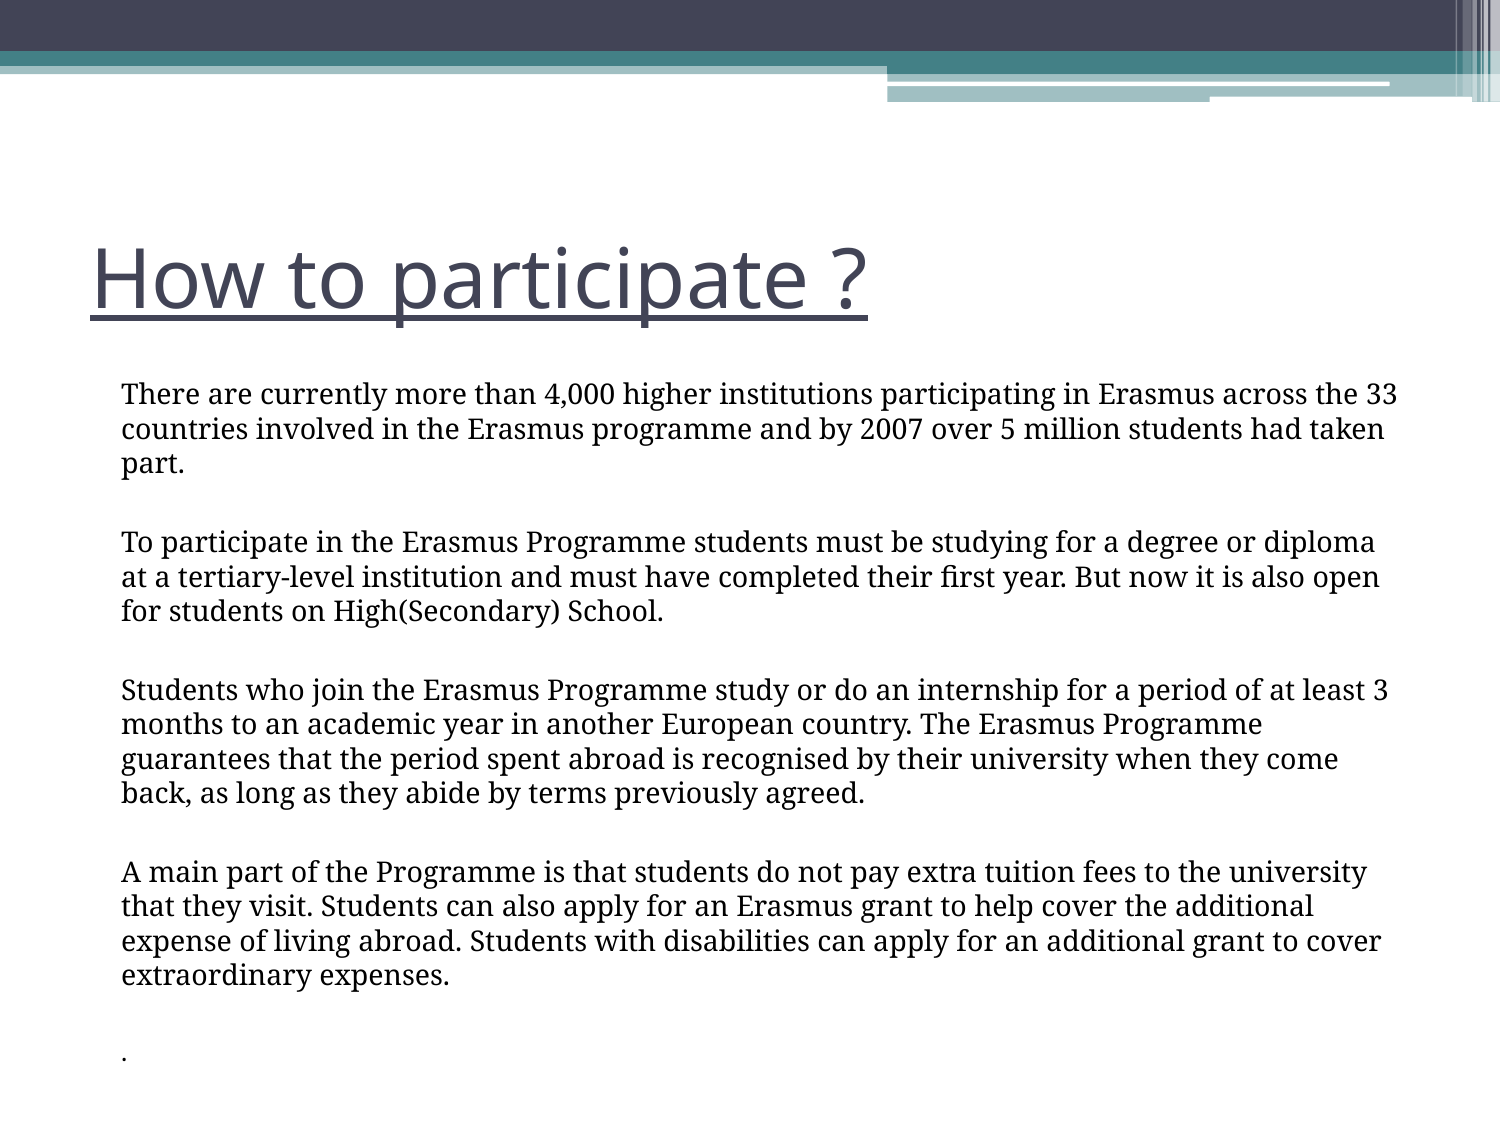

# How to participate ?
There are currently more than 4,000 higher institutions participating in Erasmus across the 33 countries involved in the Erasmus programme and by 2007 over 5 million students had taken part.
To participate in the Erasmus Programme students must be studying for a degree or diploma at a tertiary-level institution and must have completed their first year. But now it is also open for students on High(Secondary) School.
Students who join the Erasmus Programme study or do an internship for a period of at least 3 months to an academic year in another European country. The Erasmus Programme guarantees that the period spent abroad is recognised by their university when they come back, as long as they abide by terms previously agreed.
A main part of the Programme is that students do not pay extra tuition fees to the university that they visit. Students can also apply for an Erasmus grant to help cover the additional expense of living abroad. Students with disabilities can apply for an additional grant to cover extraordinary expenses.
.